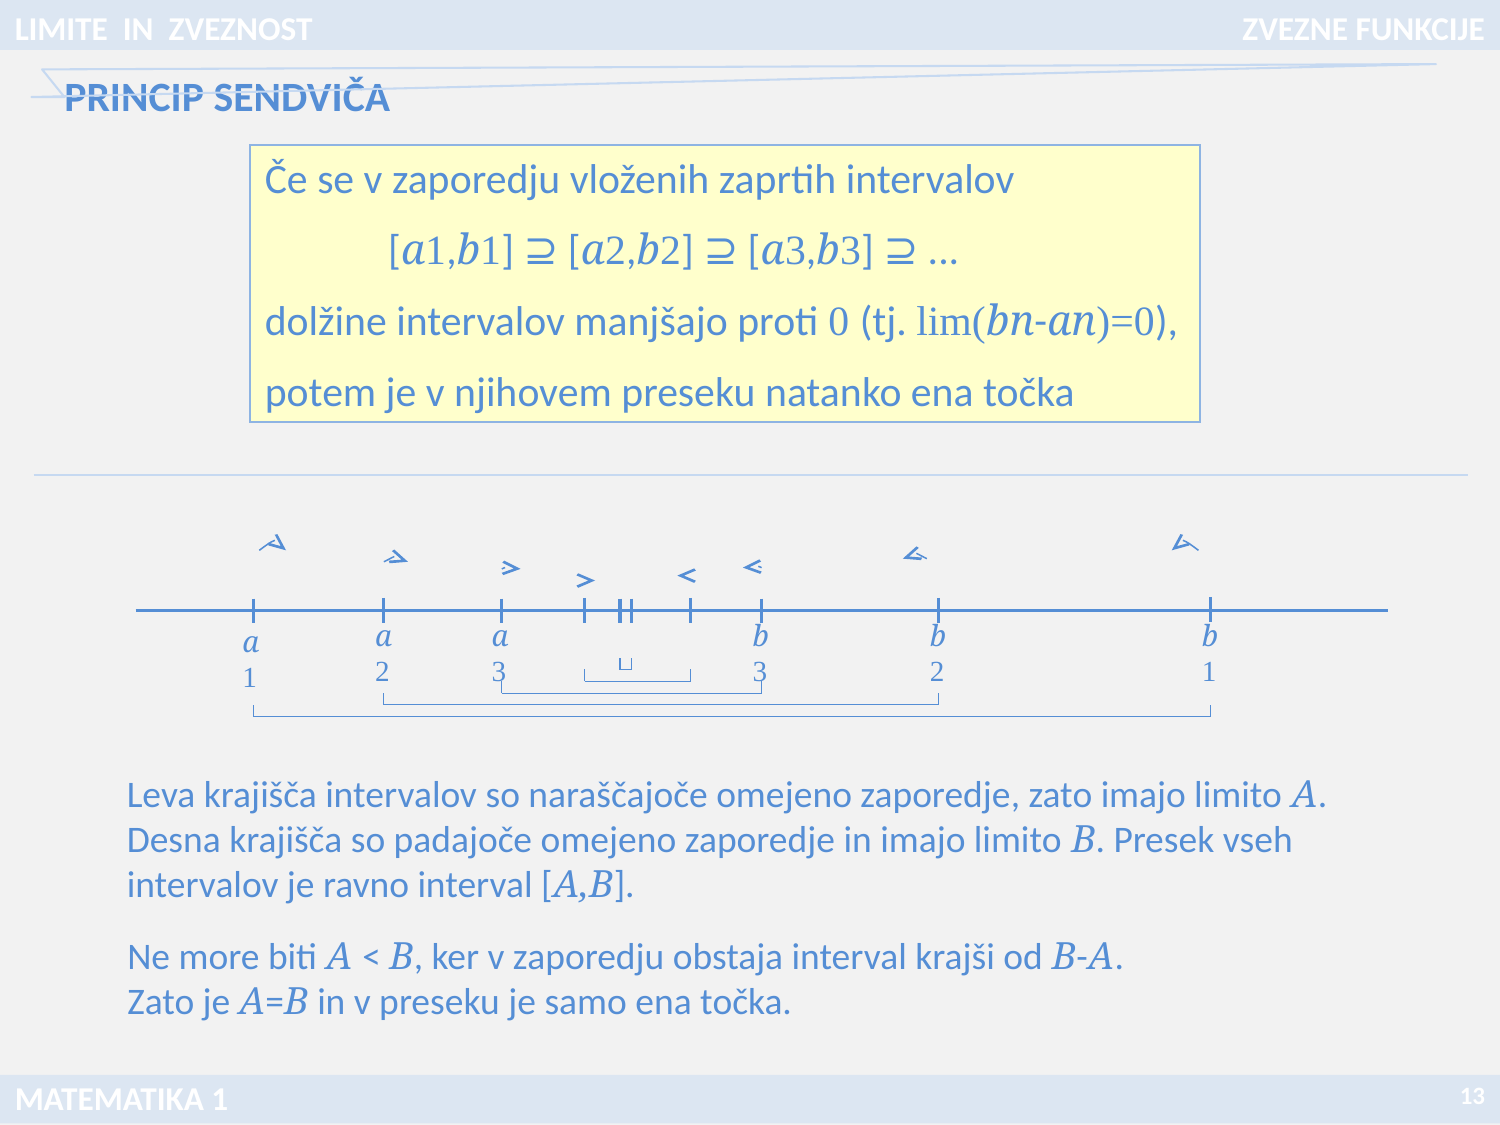

LIMITE IN ZVEZNOST
ZVEZNE FUNKCIJE
 PRINCIP SENDVIČA
Če se v zaporedju vloženih zaprtih intervalov
 [a1,b1] ⊇ [a2,b2] ⊇ [a3,b3] ⊇ ...
dolžine intervalov manjšajo proti 0 (tj. lim(bn-an)=0),
potem je v njihovem preseku natanko ena točka
b1
a1
a2
b2
a3
b3
Leva krajišča intervalov so naraščajoče omejeno zaporedje, zato imajo limito A. Desna krajišča so padajoče omejeno zaporedje in imajo limito B. Presek vseh intervalov je ravno interval [A,B].
Ne more biti A < B, ker v zaporedju obstaja interval krajši od B-A. Zato je A=B in v preseku je samo ena točka.
MATEMATIKA 1